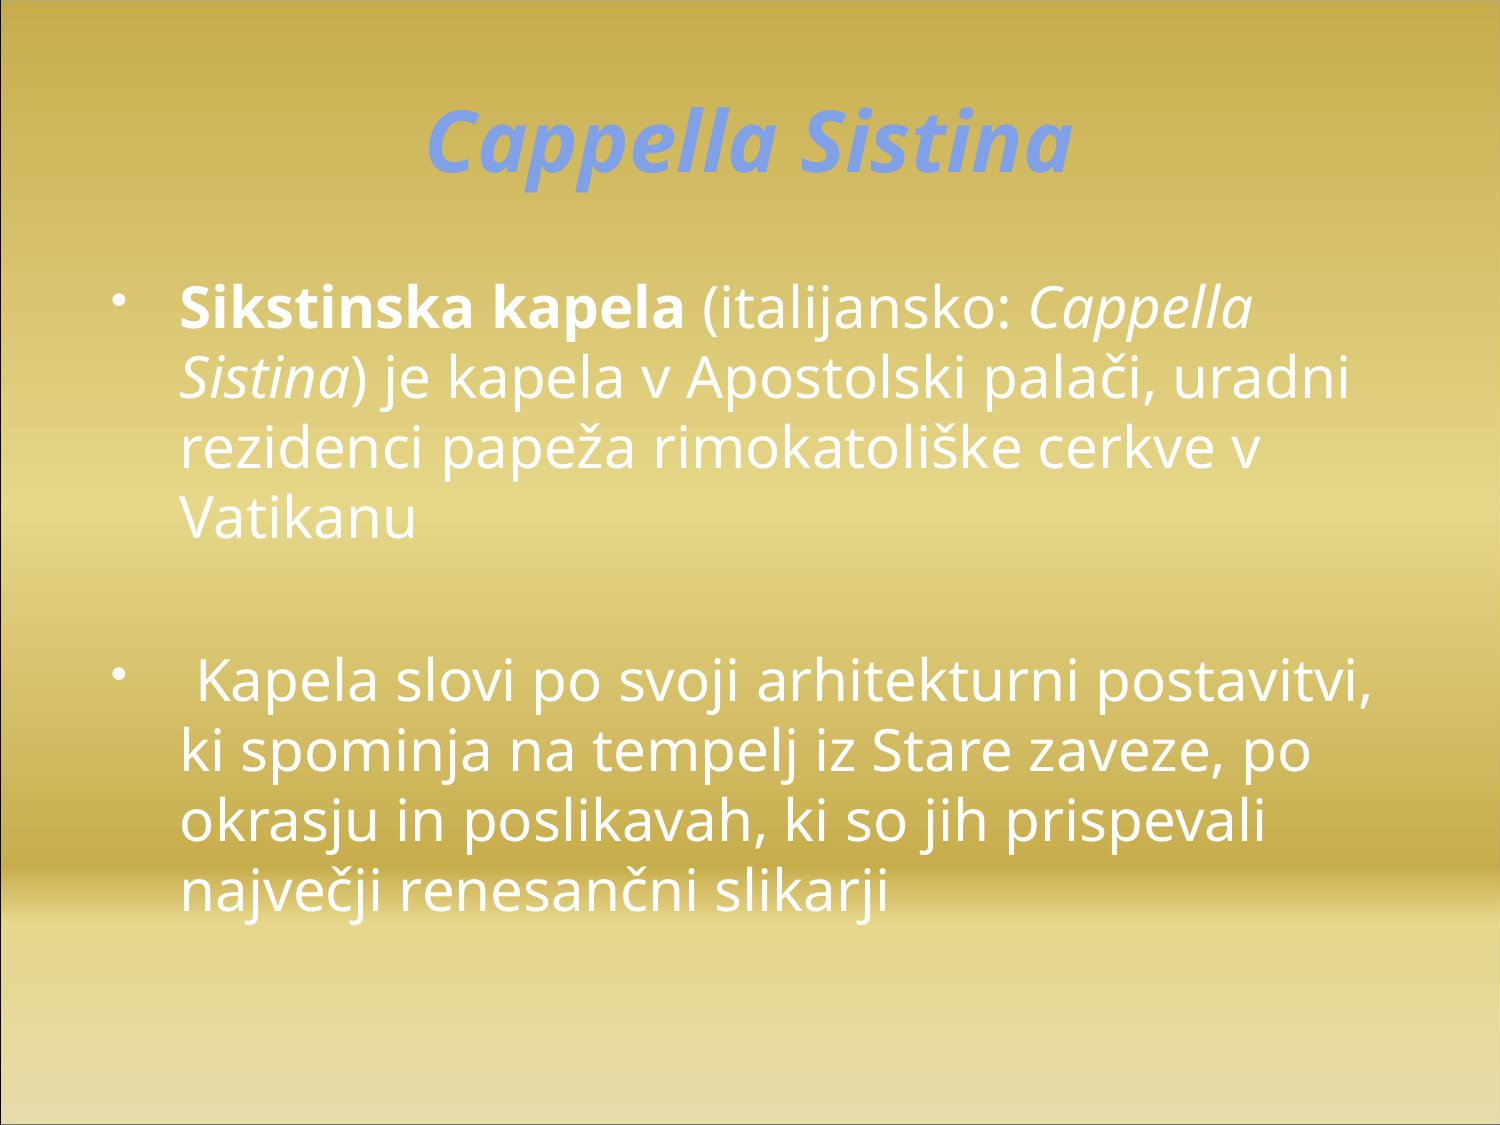

# Cappella Sistina
Sikstinska kapela (italijansko: Cappella Sistina) je kapela v Apostolski palači, uradni rezidenci papeža rimokatoliške cerkve v Vatikanu
 Kapela slovi po svoji arhitekturni postavitvi, ki spominja na tempelj iz Stare zaveze, po okrasju in poslikavah, ki so jih prispevali največji renesančni slikarji